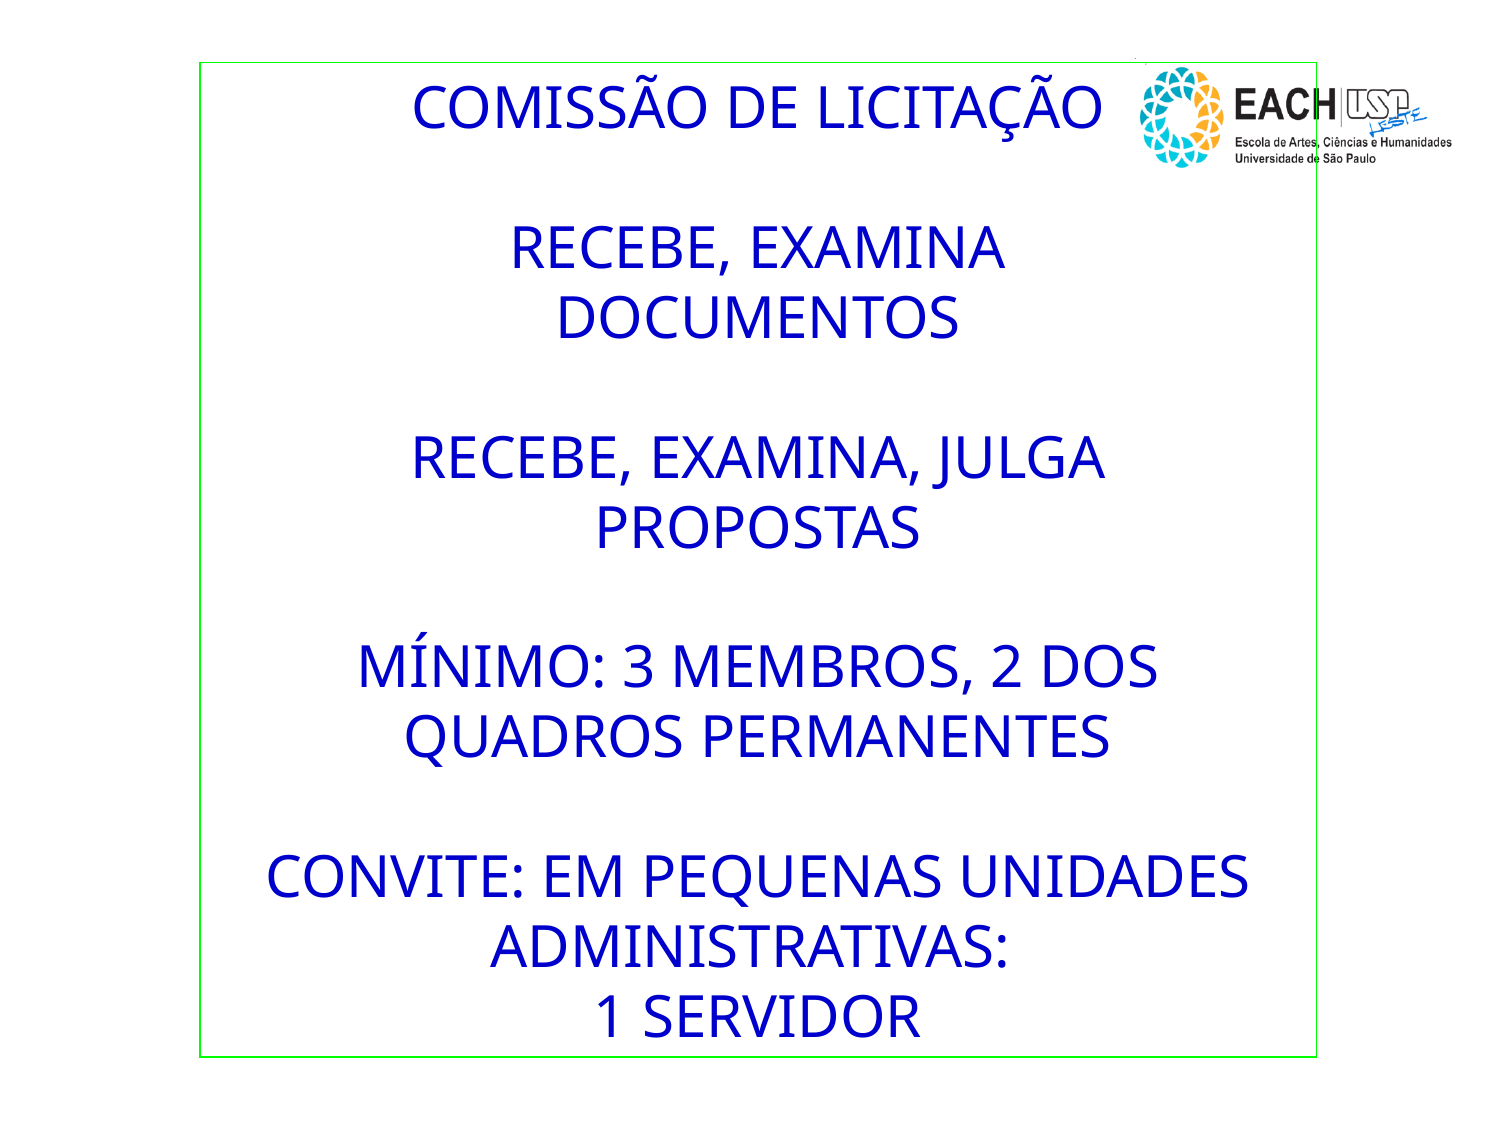

COMISSÃO DE LICITAÇÃO
RECEBE, EXAMINA
DOCUMENTOS
RECEBE, EXAMINA, JULGA
PROPOSTAS
MÍNIMO: 3 MEMBROS, 2 DOS QUADROS PERMANENTES
CONVITE: EM PEQUENAS UNIDADES ADMINISTRATIVAS:
1 SERVIDOR